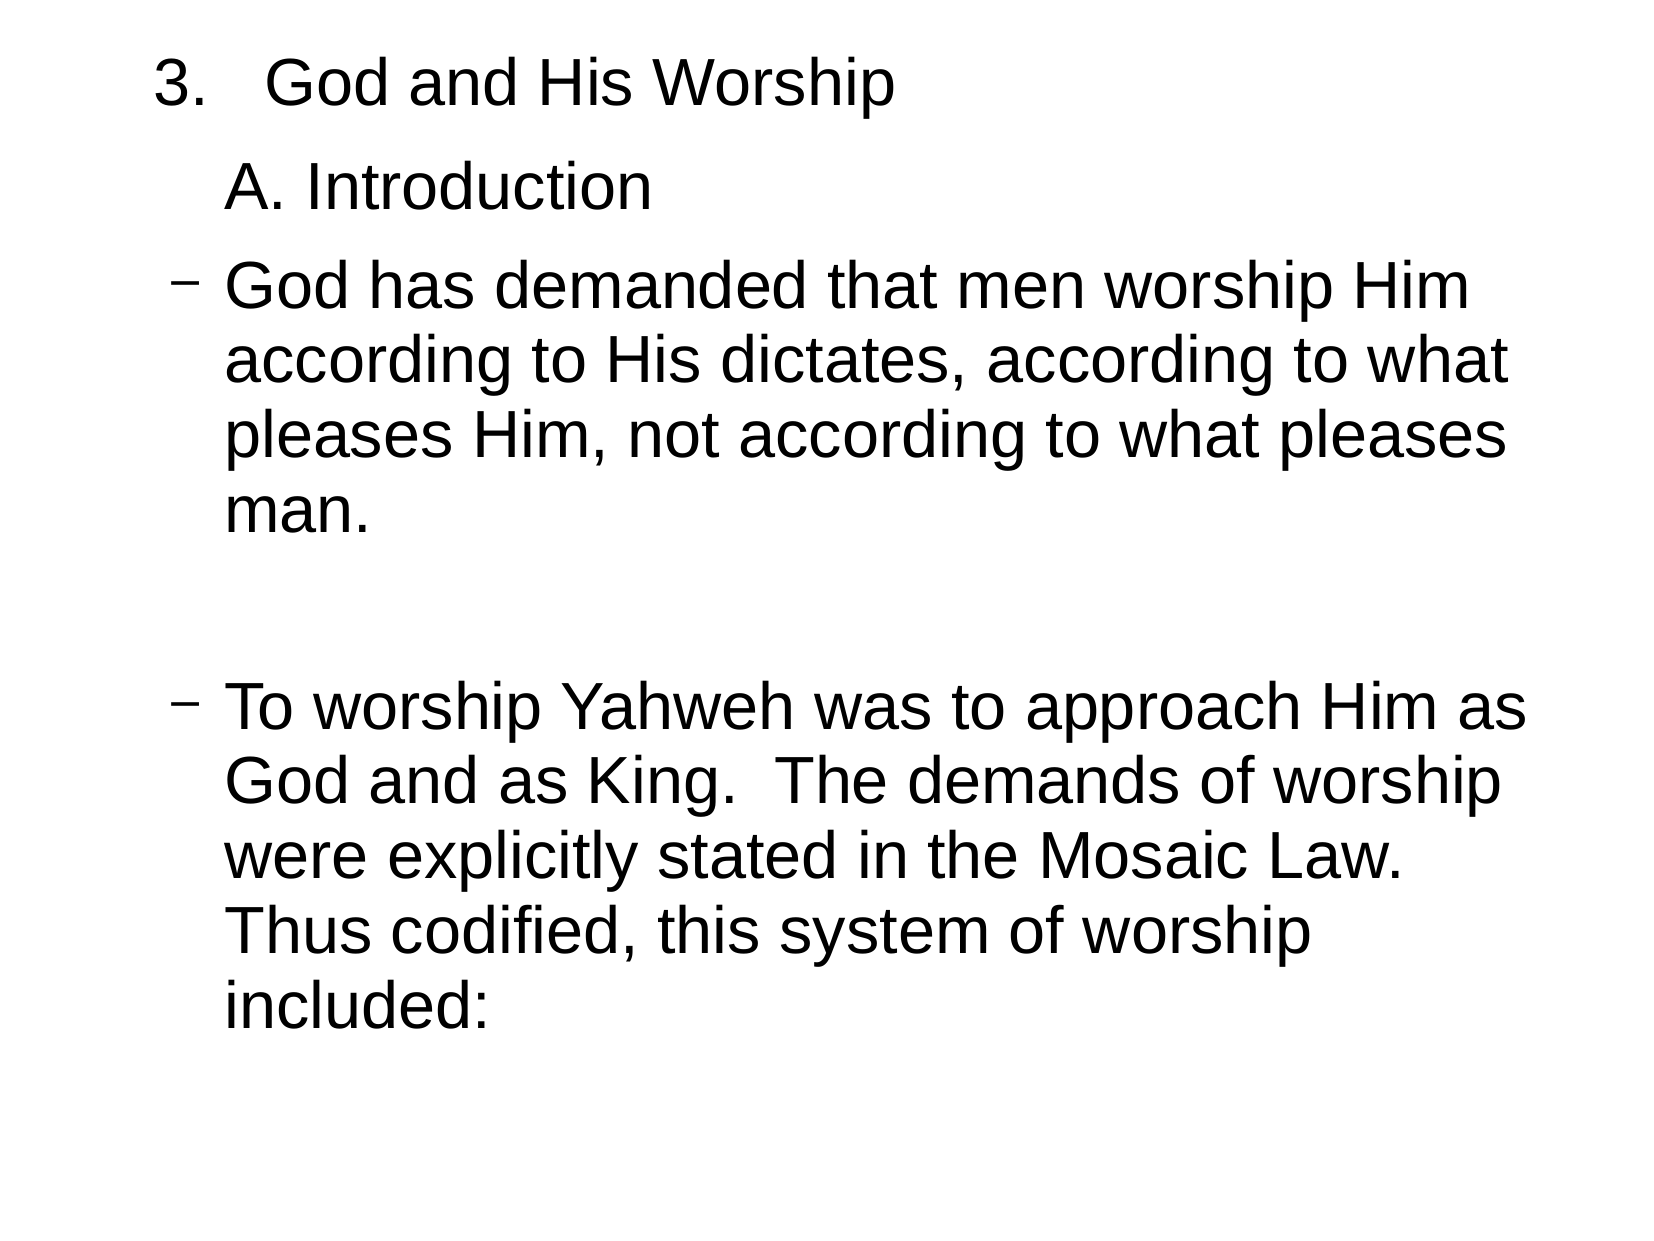

# 3. God and His Worship
A. Introduction
God has demanded that men worship Him according to His dictates, according to what pleases Him, not according to what pleases man.
To worship Yahweh was to approach Him as God and as King. The demands of worship were explicitly stated in the Mosaic Law. Thus codified, this system of worship included: